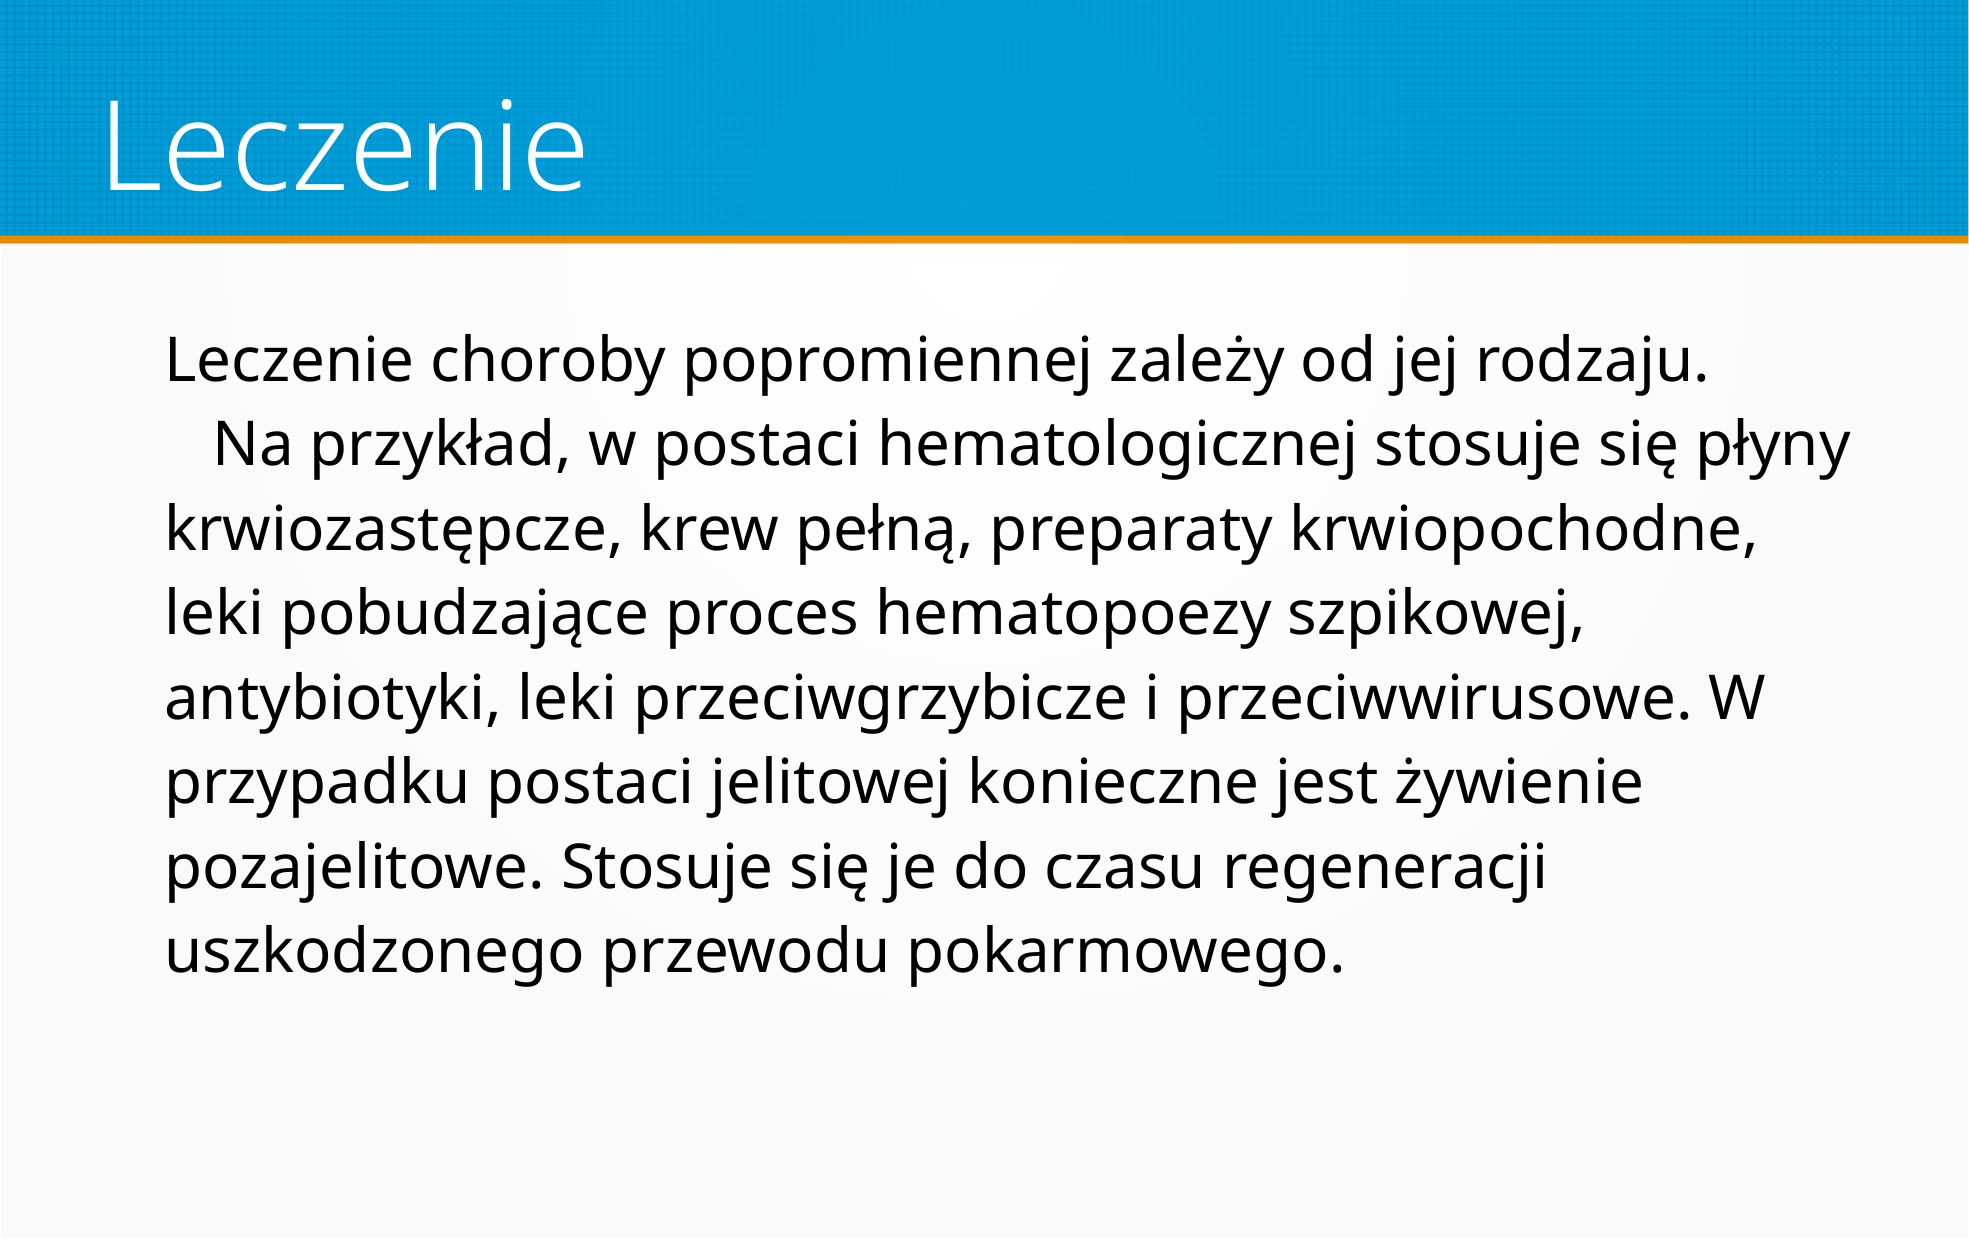

# Leczenie
Leczenie choroby popromiennej zależy od jej rodzaju. Na przykład, w postaci hematologicznej stosuje się płyny krwiozastępcze, krew pełną, preparaty krwiopochodne, leki pobudzające proces hematopoezy szpikowej, antybiotyki, leki przeciwgrzybicze i przeciwwirusowe. W przypadku postaci jelitowej konieczne jest żywienie pozajelitowe. Stosuje się je do czasu regeneracji uszkodzonego przewodu pokarmowego.